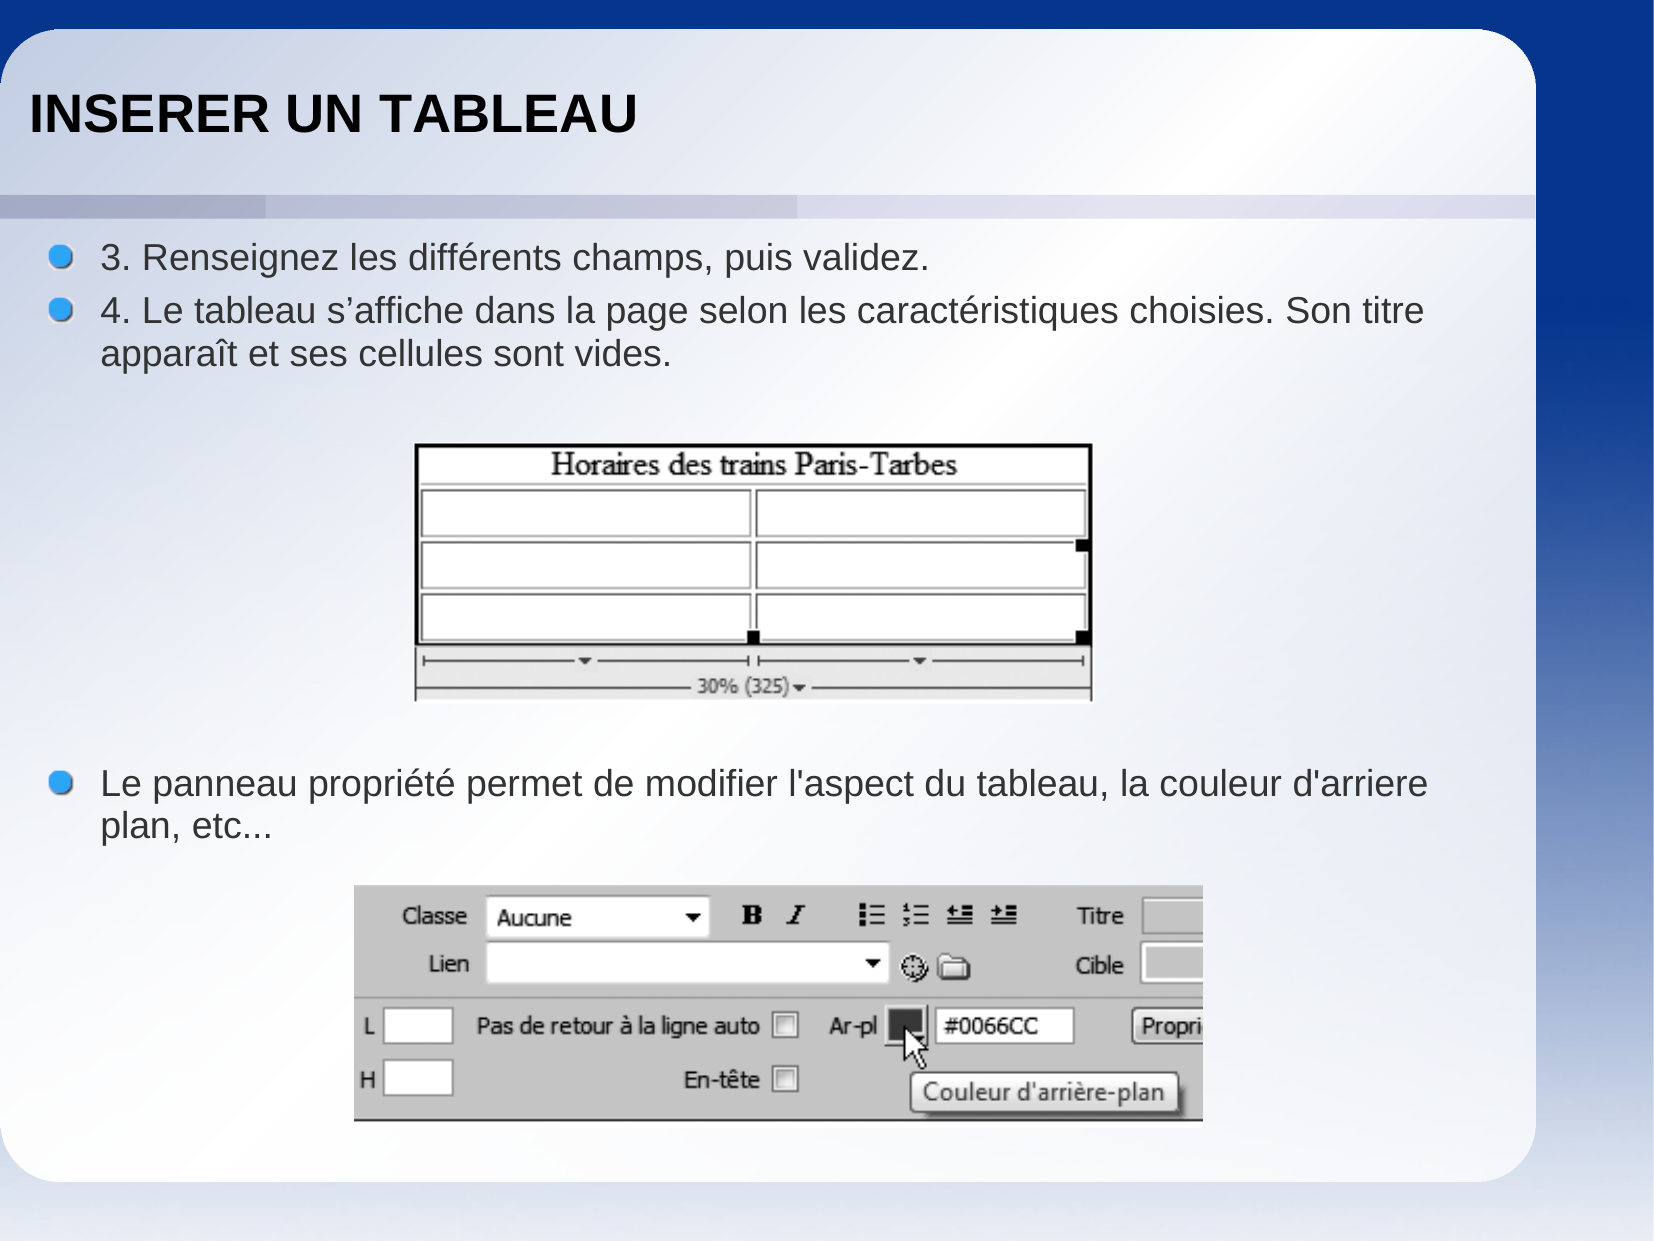

# INSERER UN TABLEAU
3. Renseignez les différents champs, puis validez.
4. Le tableau s’affiche dans la page selon les caractéristiques choisies. Son titre apparaît et ses cellules sont vides.
Le panneau propriété permet de modifier l'aspect du tableau, la couleur d'arriere plan, etc...